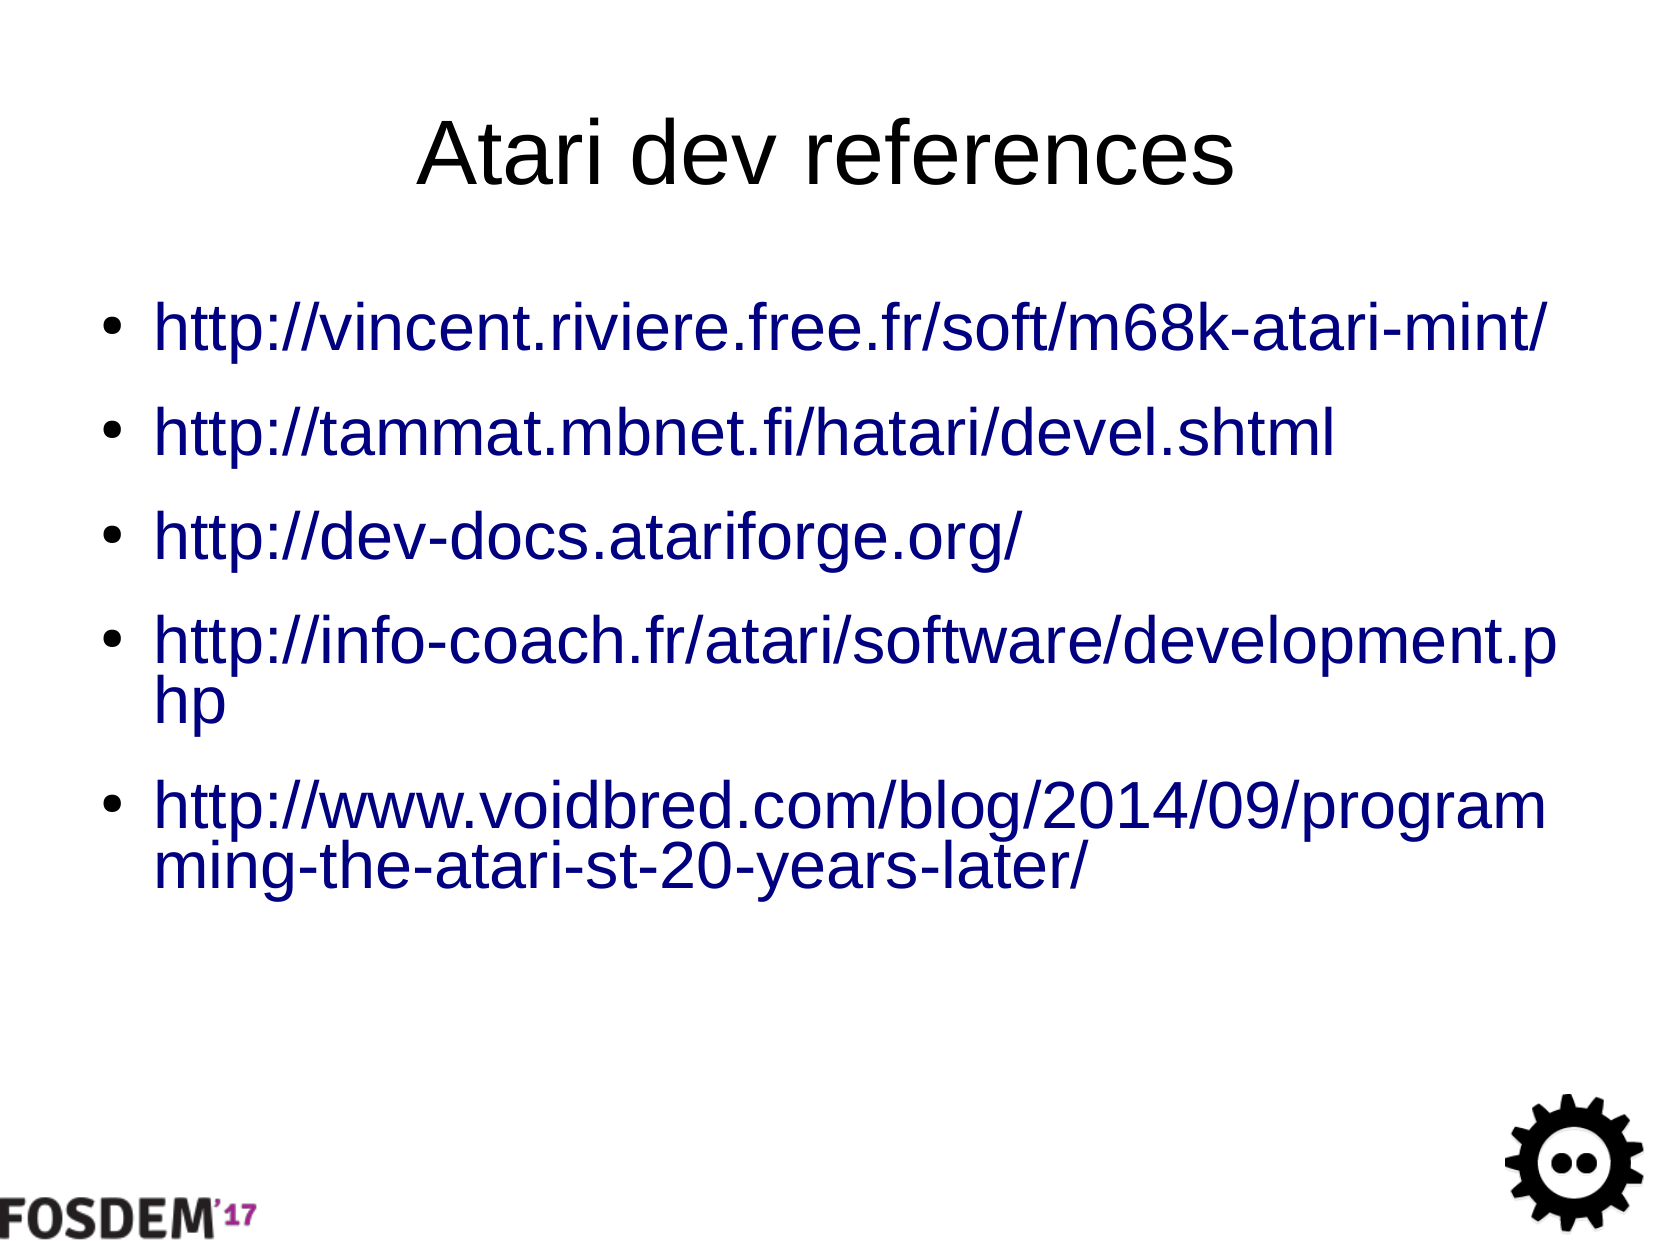

# Atari dev references
http://vincent.riviere.free.fr/soft/m68k-atari-mint/
http://tammat.mbnet.fi/hatari/devel.shtml
http://dev-docs.atariforge.org/
http://info-coach.fr/atari/software/development.php
http://www.voidbred.com/blog/2014/09/programming-the-atari-st-20-years-later/